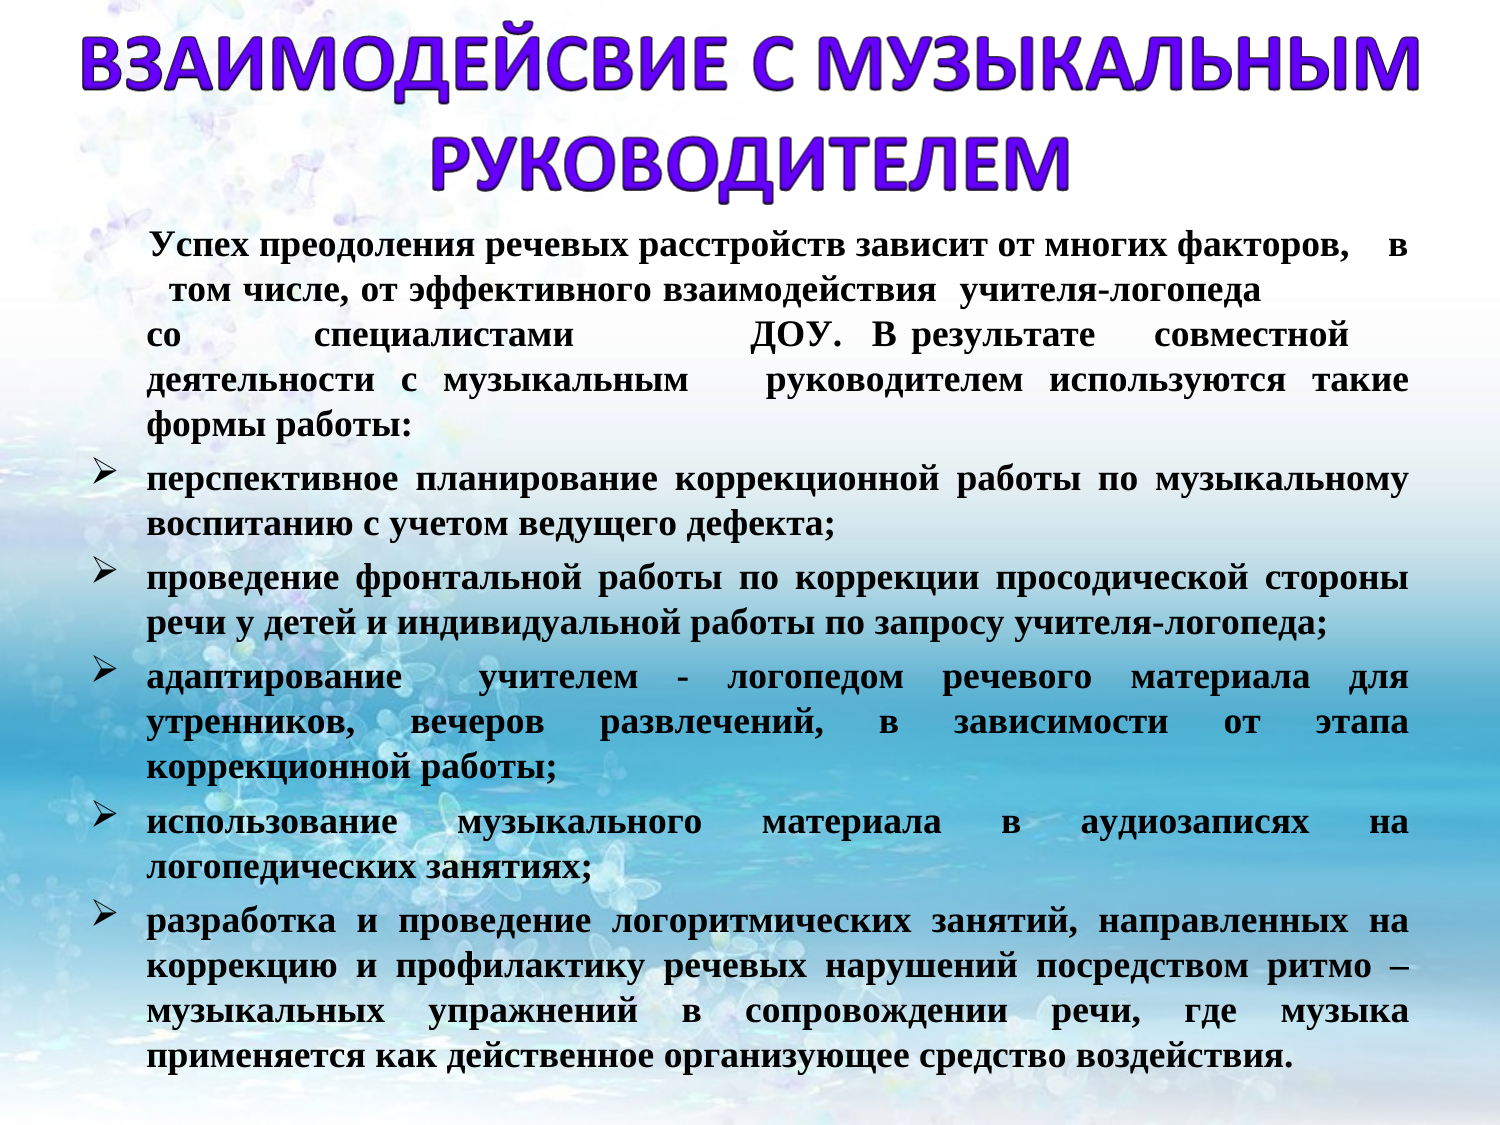

# Успех преодоления речевых расстройств зависит от многих факторов, в том числе, от эффективного взаимодействия учителя-логопеда со специалистами ДОУ. В результате совместной деятельности с музыкальным руководителем используются такие формы работы:
перспективное планирование коррекционной работы по музыкальному воспитанию с учетом ведущего дефекта;
проведение фронтальной работы по коррекции просодической стороны речи у детей и индивидуальной работы по запросу учителя-логопеда;
адаптирование учителем - логопедом речевого материала для утренников, вечеров развлечений, в зависимости от этапа коррекционной работы;
использование музыкального материала в аудиозаписях на логопедических занятиях;
разработка и проведение логоритмических занятий, направленных на коррекцию и профилактику речевых нарушений посредством ритмо – музыкальных упражнений в сопровождении речи, где музыка применяется как действенное организующее средство воздействия.